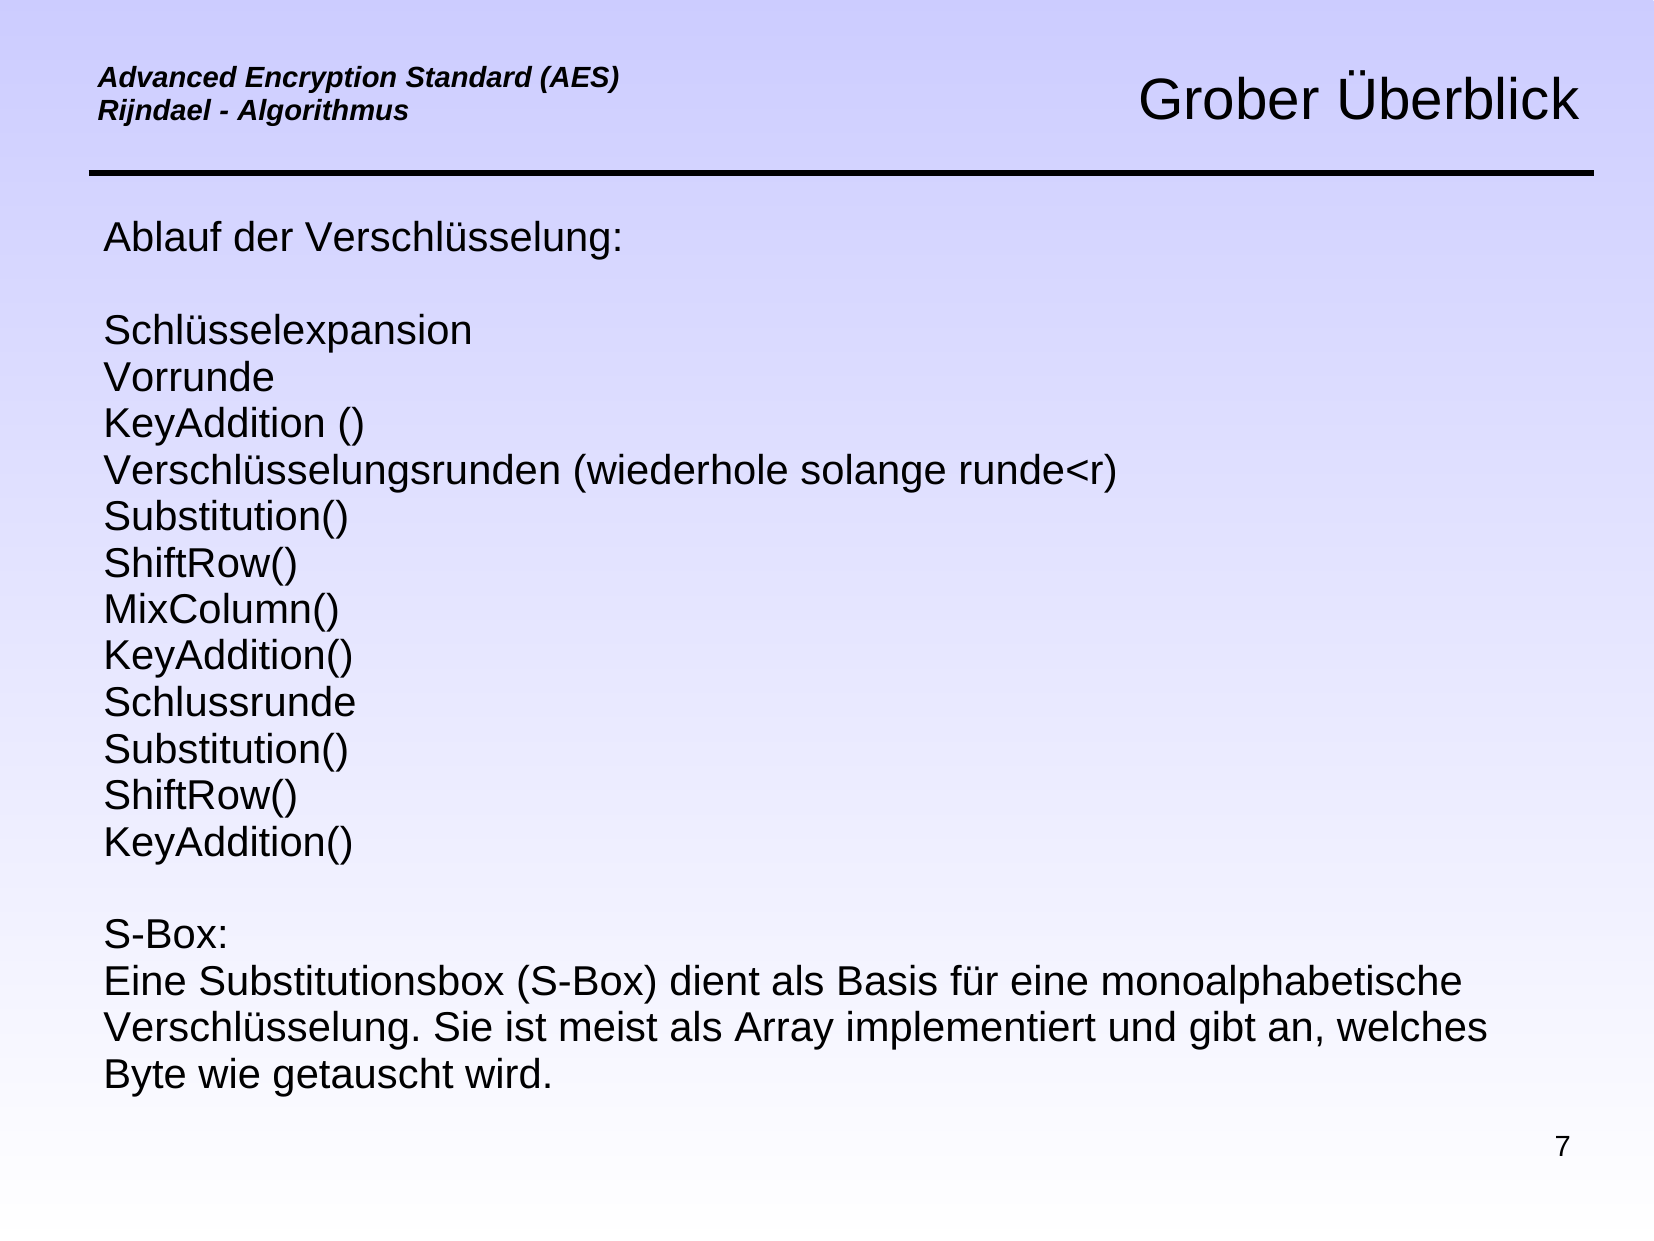

Advanced Encryption Standard (AES)
Rijndael - Algorithmus
Grober Überblick
Ablauf der Verschlüsselung:
Schlüsselexpansion
Vorrunde
KeyAddition ()
Verschlüsselungsrunden (wiederhole solange runde<r)
Substitution()
ShiftRow()
MixColumn()
KeyAddition()
Schlussrunde
Substitution()
ShiftRow()
KeyAddition()
S-Box:
Eine Substitutionsbox (S-Box) dient als Basis für eine monoalphabetische Verschlüsselung. Sie ist meist als Array implementiert und gibt an, welches Byte wie getauscht wird.
7